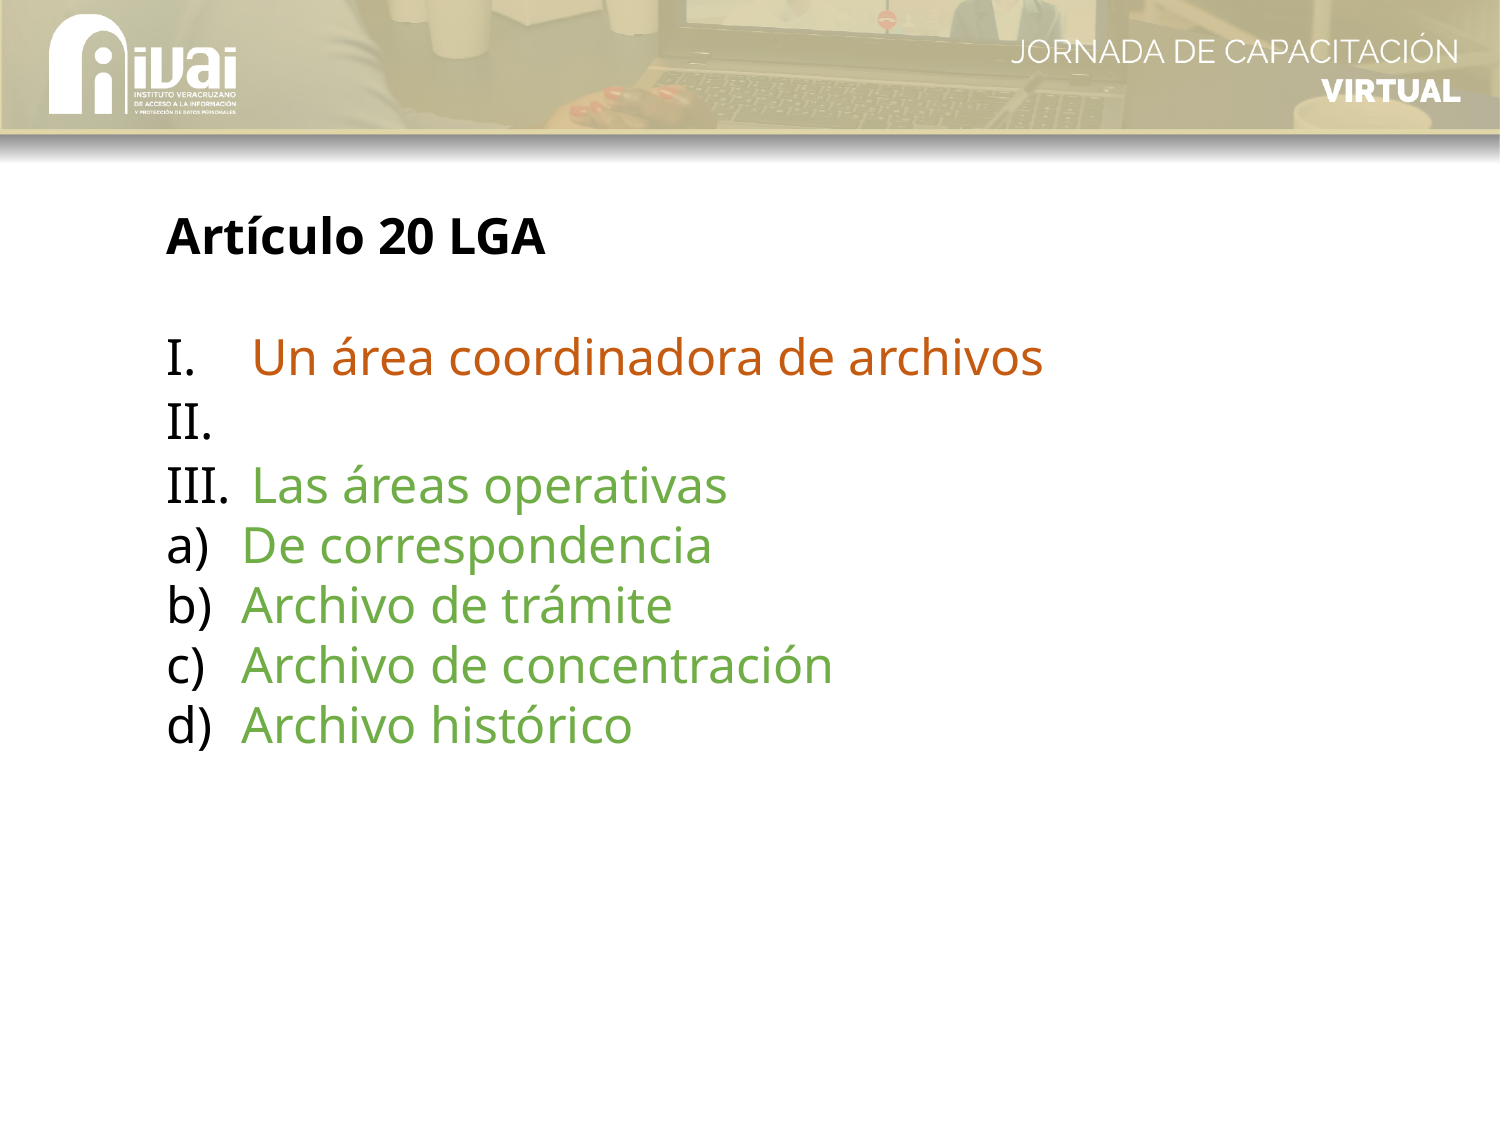

Artículo 20 LGA
Un área coordinadora de archivos
Las áreas operativas
De correspondencia
Archivo de trámite
Archivo de concentración
Archivo histórico